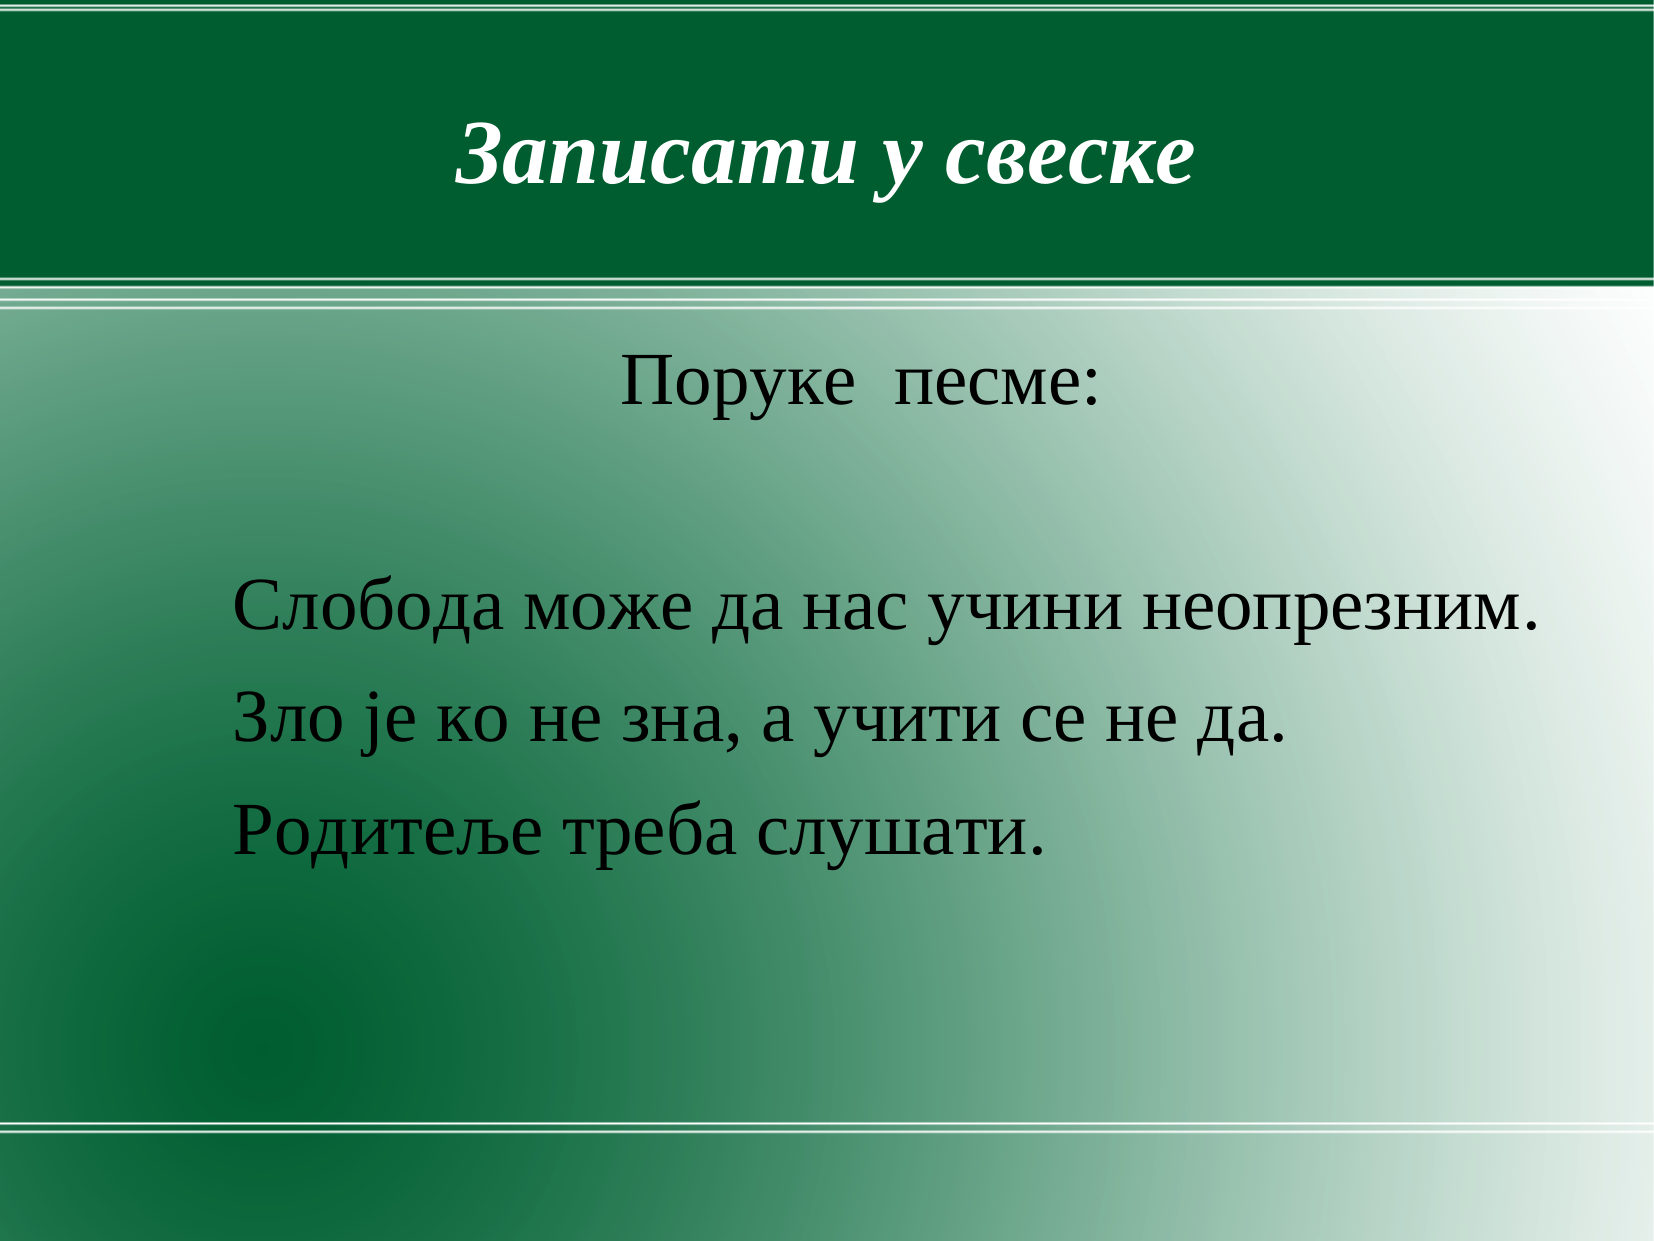

# Записати у свеске
Поруке песме:
Слобода може да нас учини неопрезним.
Зло је ко не зна, а учити се не да.
Родитеље треба слушати.